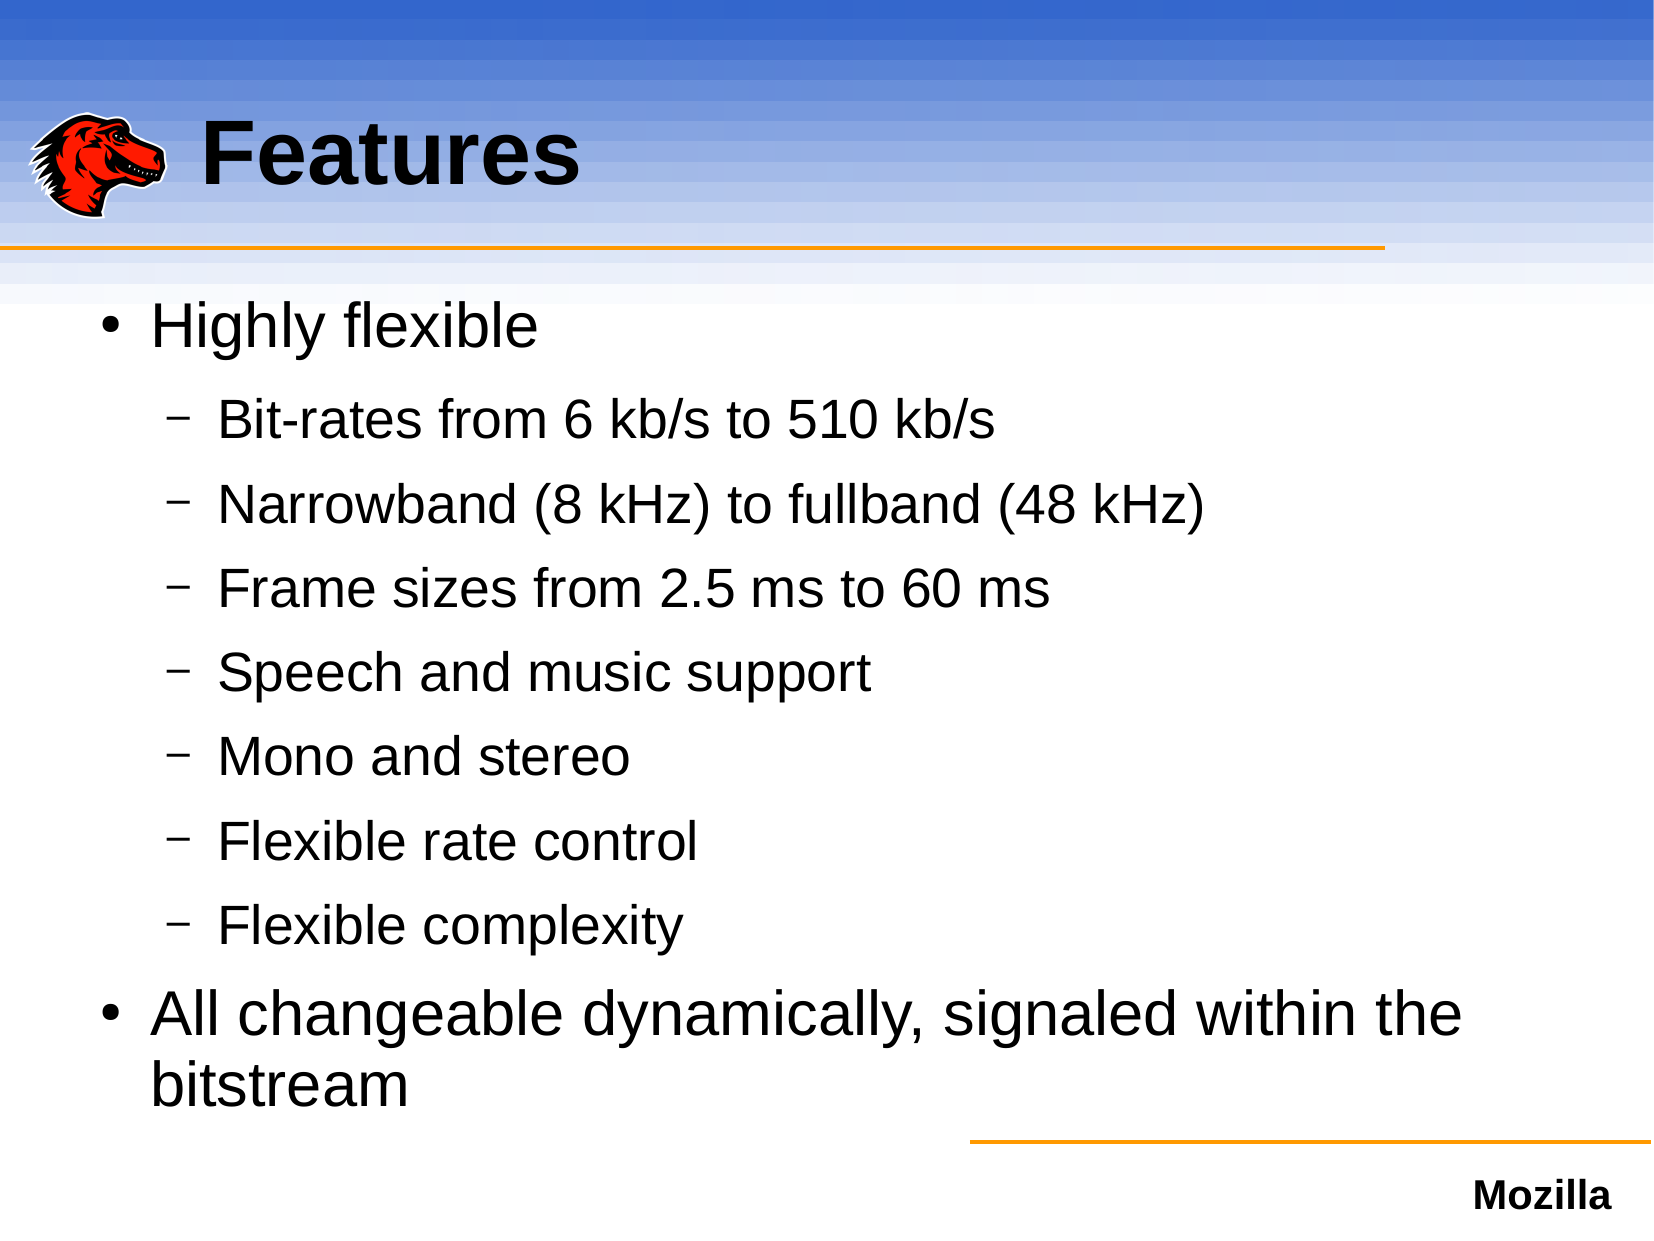

# Features
Highly flexible
Bit-rates from 6 kb/s to 510 kb/s
Narrowband (8 kHz) to fullband (48 kHz)
Frame sizes from 2.5 ms to 60 ms
Speech and music support
Mono and stereo
Flexible rate control
Flexible complexity
All changeable dynamically, signaled within the bitstream